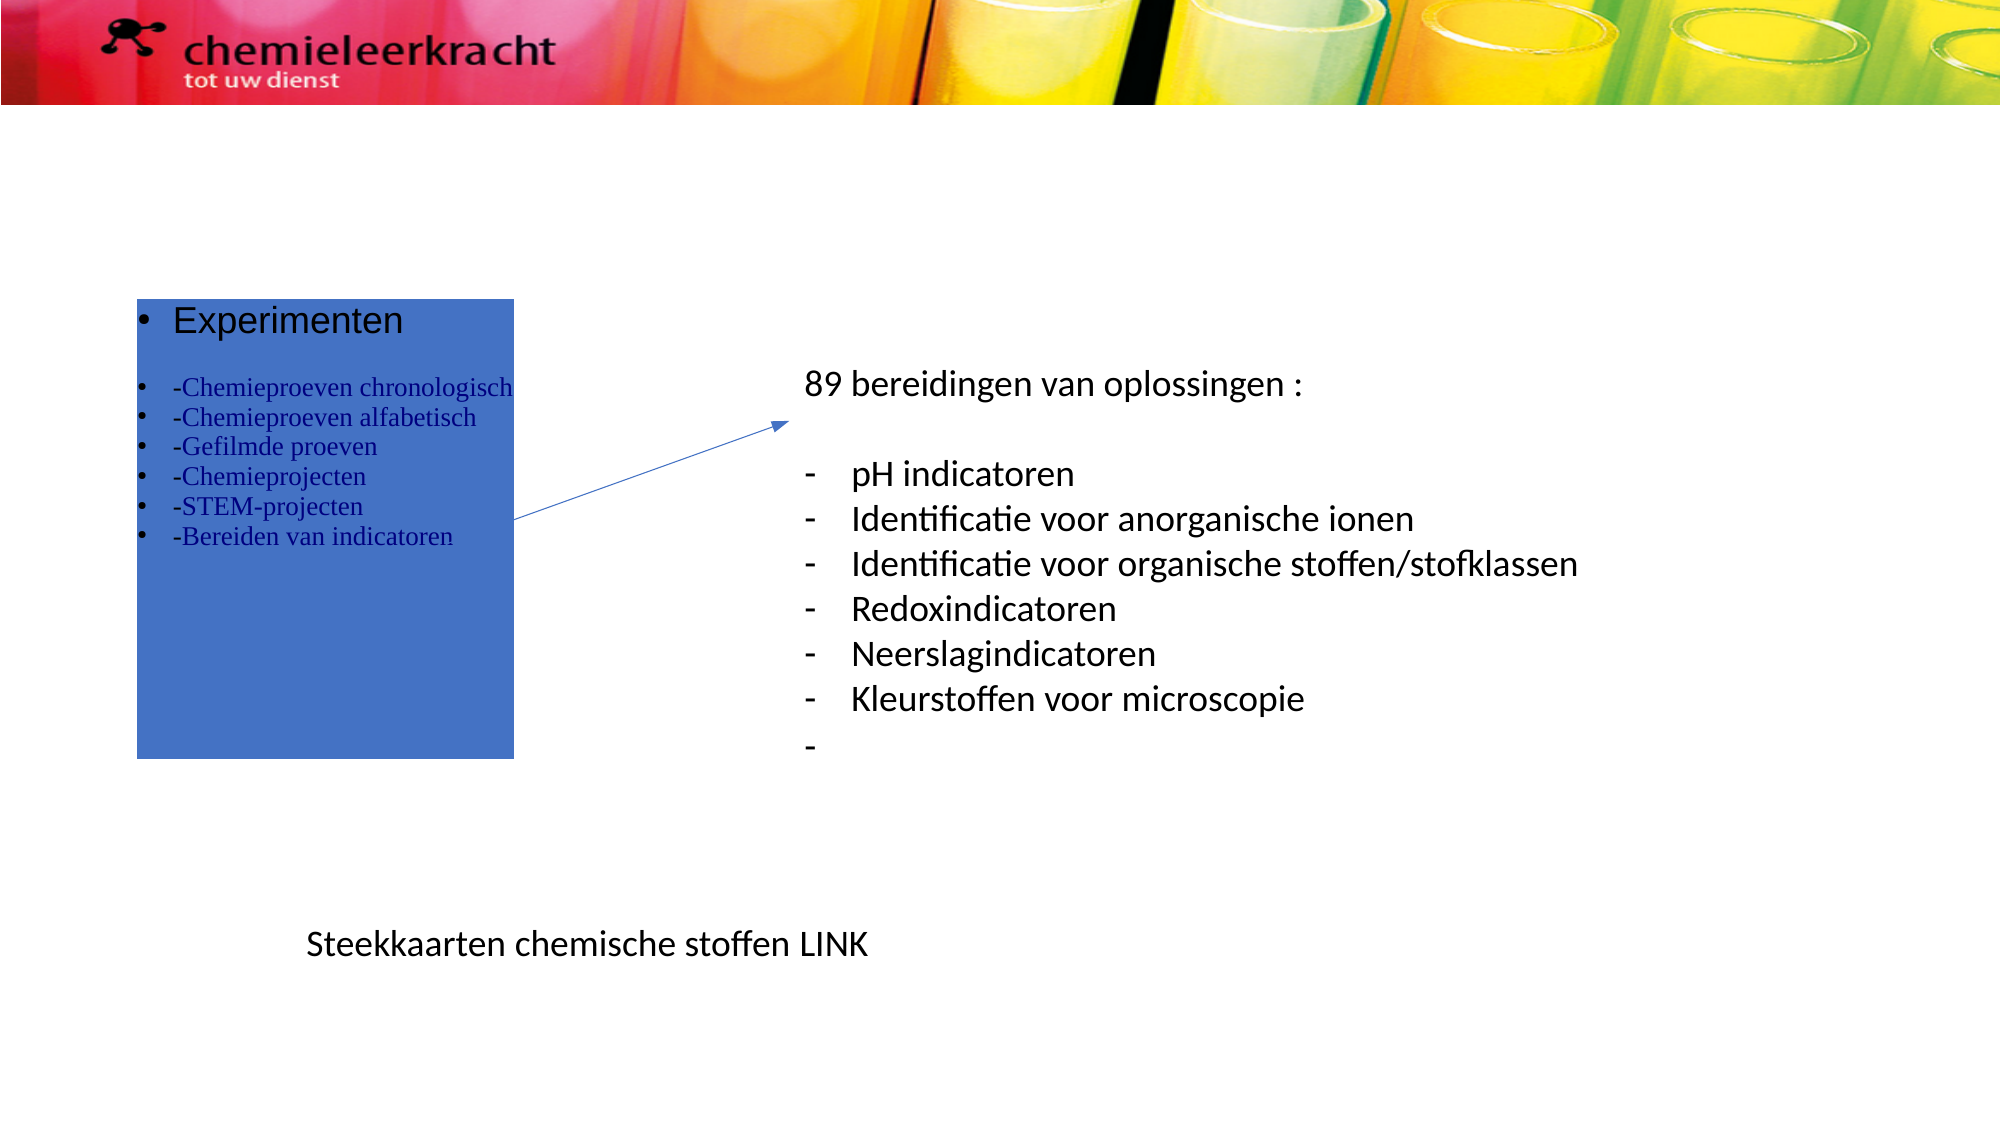

| Experimenten |
| --- |
| -Chemieproeven chronologisch -Chemieproeven alfabetisch -Gefilmde proeven -Chemieprojecten -STEM-projecten -Bereiden van indicatoren |
89 bereidingen van oplossingen :
pH indicatoren
Identificatie voor anorganische ionen
Identificatie voor organische stoffen/stofklassen
Redoxindicatoren
Neerslagindicatoren
Kleurstoffen voor microscopie
Steekkaarten chemische stoffen LINK